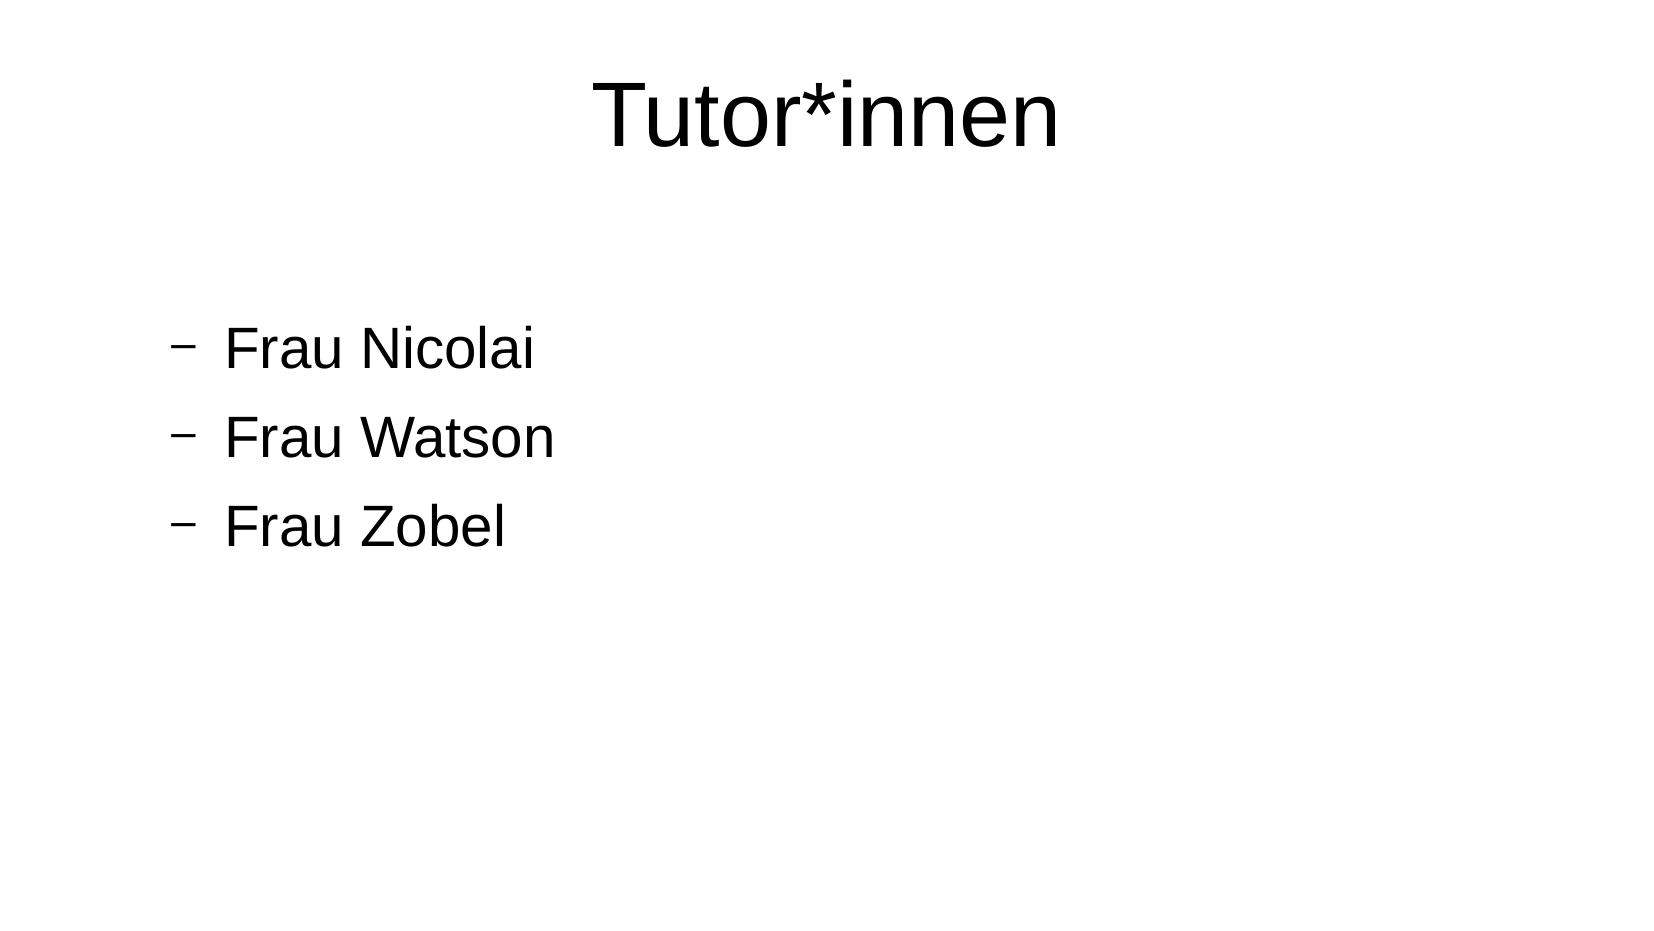

# Tutor*innen
Frau Nicolai
Frau Watson
Frau Zobel